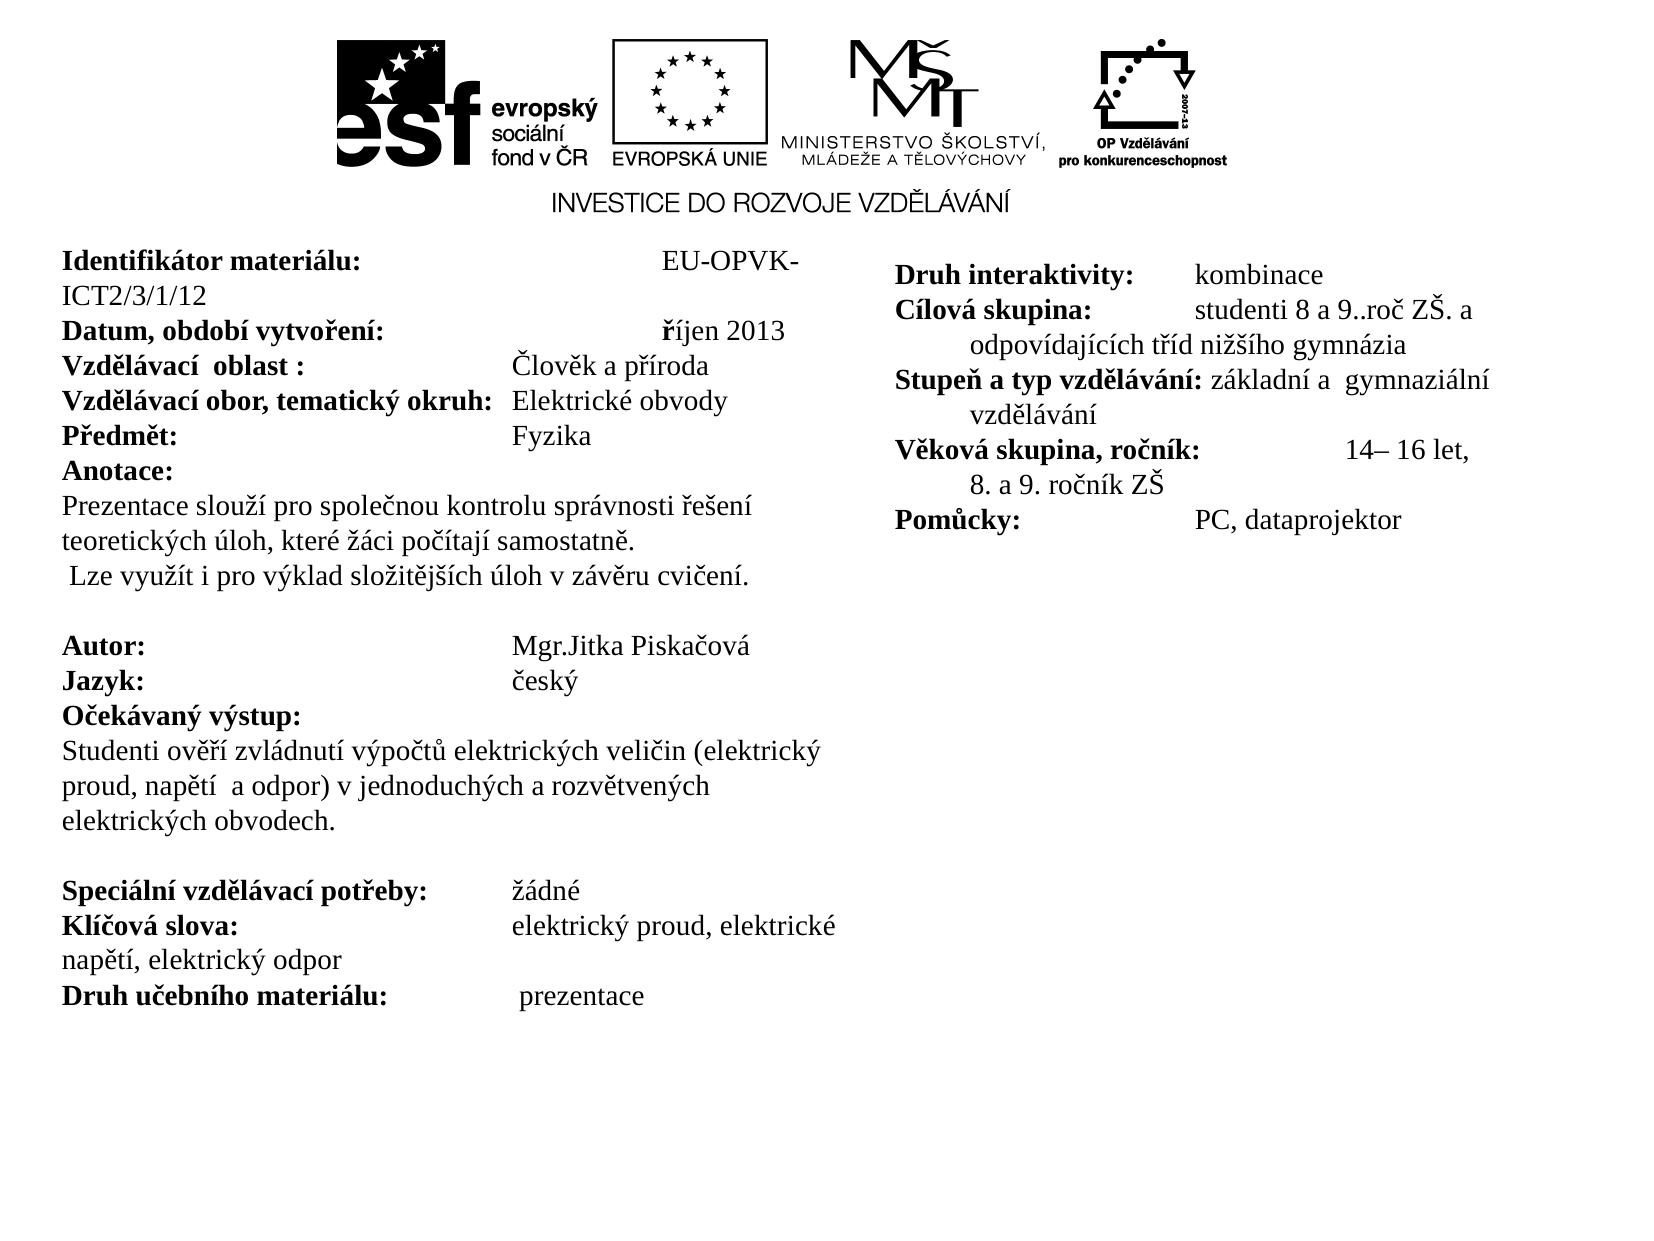

Identifikátor materiálu:		EU-OPVK-ICT2/3/1/12
Datum, období vytvoření:		říjen 2013
Vzdělávací oblast : 		Člověk a příroda
Vzdělávací obor, tematický okruh:	Elektrické obvody
Předmět:			Fyzika
Anotace:
Prezentace slouží pro společnou kontrolu správnosti řešení teoretických úloh, které žáci počítají samostatně.
 Lze využít i pro výklad složitějších úloh v závěru cvičení.
Autor: 			Mgr.Jitka Piskačová
Jazyk: 			český
Očekávaný výstup:
Studenti ověří zvládnutí výpočtů elektrických veličin (elektrický proud, napětí a odpor) v jednoduchých a rozvětvených elektrických obvodech.
Speciální vzdělávací potřeby: 	žádné
Klíčová slova: 	 	elektrický proud, elektrické napětí, elektrický odpor
Druh učebního materiálu:	 prezentace
Druh interaktivity:	kombinace
Cílová skupina: 	studenti 8 a 9..roč ZŠ. a odpovídajících tříd nižšího gymnázia
Stupeň a typ vzdělávání: základní a 	gymnaziální vzdělávání
Věková skupina, ročník:	14– 16 let, 8. a 9. ročník ZŠ
Pomůcky:		PC, dataprojektor